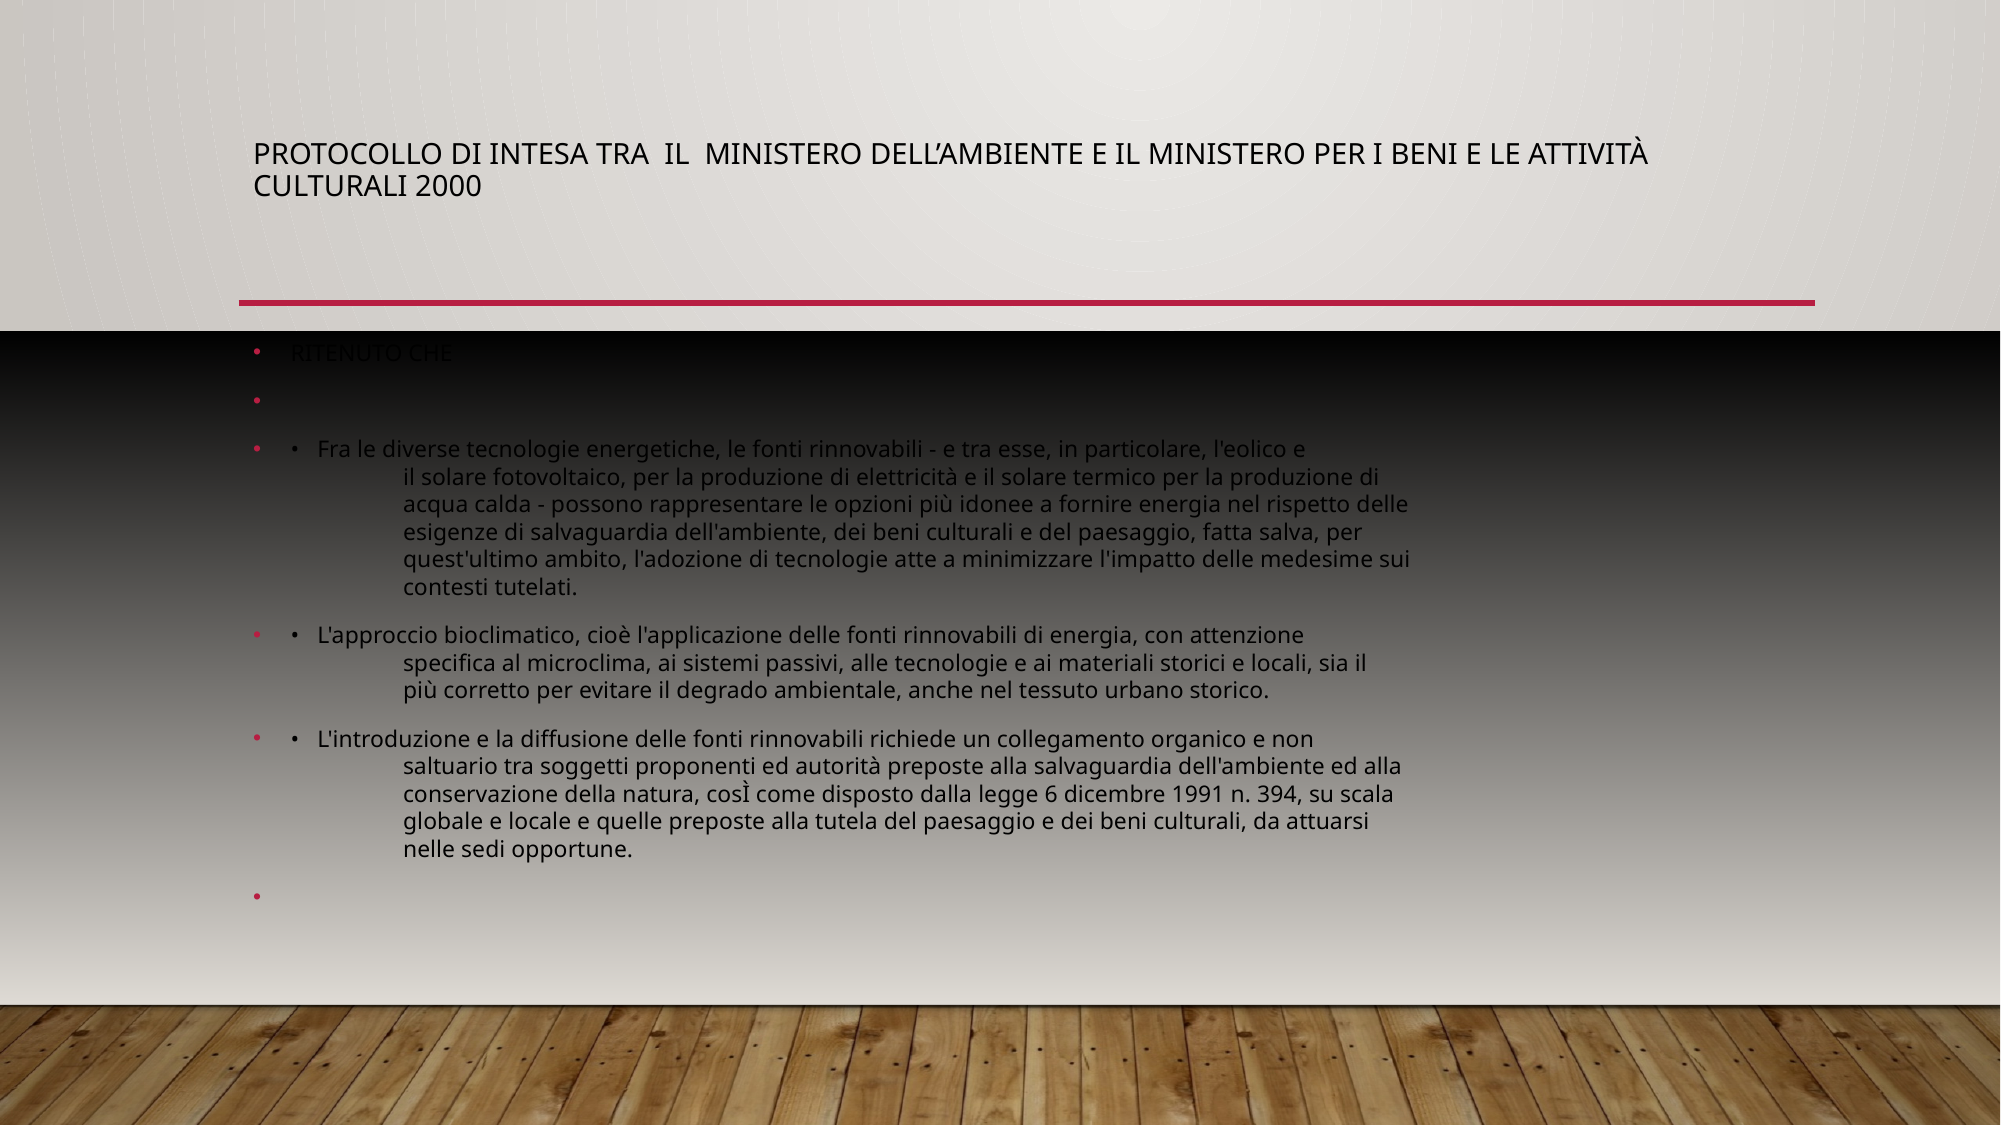

# Protocollo di Intesa tra il Ministero dell’Ambiente e il Ministero per i Beni e le Attività Culturali 2000
RITENUTO CHE
• Fra le diverse tecnologie energetiche, le fonti rinnovabili - e tra esse, in particolare, l'eolico e
	il solare fotovoltaico, per la produzione di elettricità e il solare termico per la produzione di
	acqua calda - possono rappresentare le opzioni più idonee a fornire energia nel rispetto delle
	esigenze di salvaguardia dell'ambiente, dei beni culturali e del paesaggio, fatta salva, per
	quest'ultimo ambito, l'adozione di tecnologie atte a minimizzare l'impatto delle medesime sui
	contesti tutelati.
• L'approccio bioclimatico, cioè l'applicazione delle fonti rinnovabili di energia, con attenzione
	specifica al microclima, ai sistemi passivi, alle tecnologie e ai materiali storici e locali, sia il
	più corretto per evitare il degrado ambientale, anche nel tessuto urbano storico.
• L'introduzione e la diffusione delle fonti rinnovabili richiede un collegamento organico e non
	saltuario tra soggetti proponenti ed autorità preposte alla salvaguardia dell'ambiente ed alla
	conservazione della natura, cosÌ come disposto dalla legge 6 dicembre 1991 n. 394, su scala
	globale e locale e quelle preposte alla tutela del paesaggio e dei beni culturali, da attuarsi
	nelle sedi opportune.